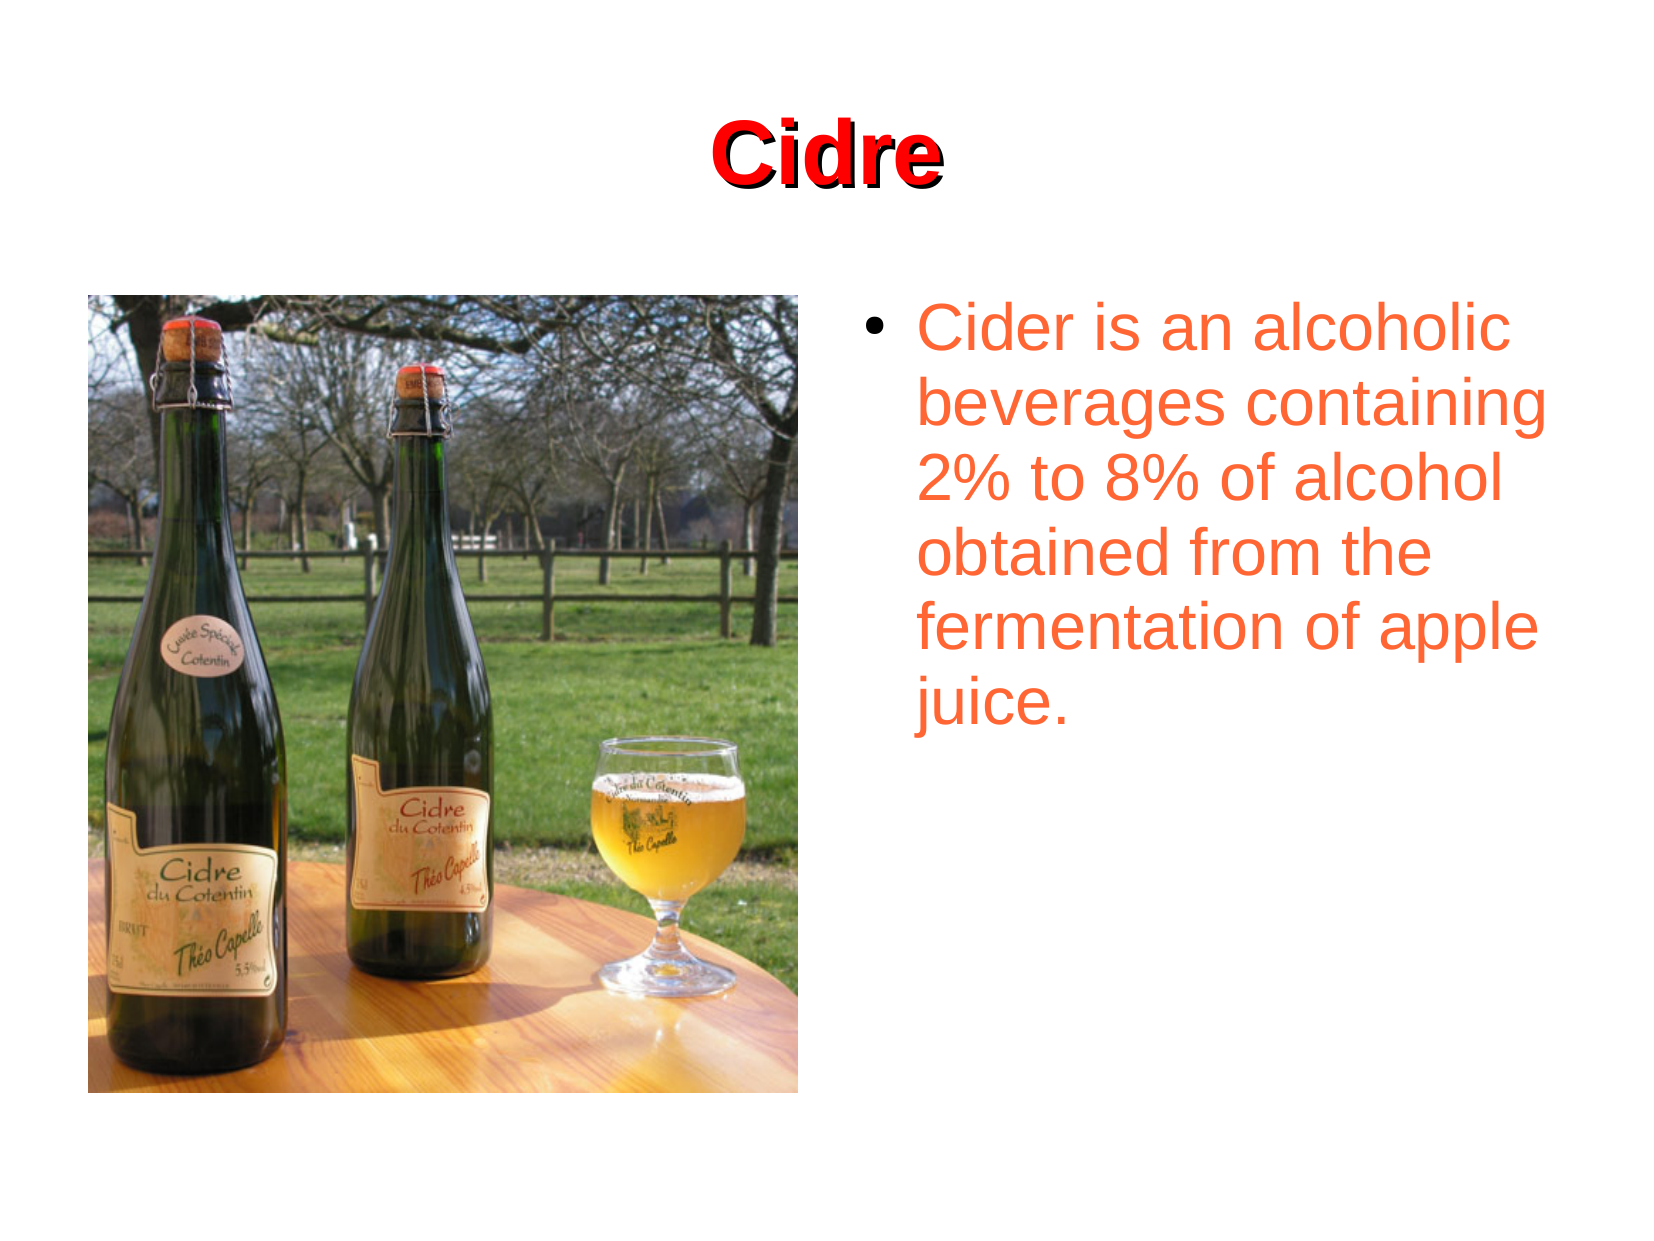

# Cidre
Cider is an alcoholic beverages containing 2% to 8% of alcohol obtained from the fermentation of apple juice.